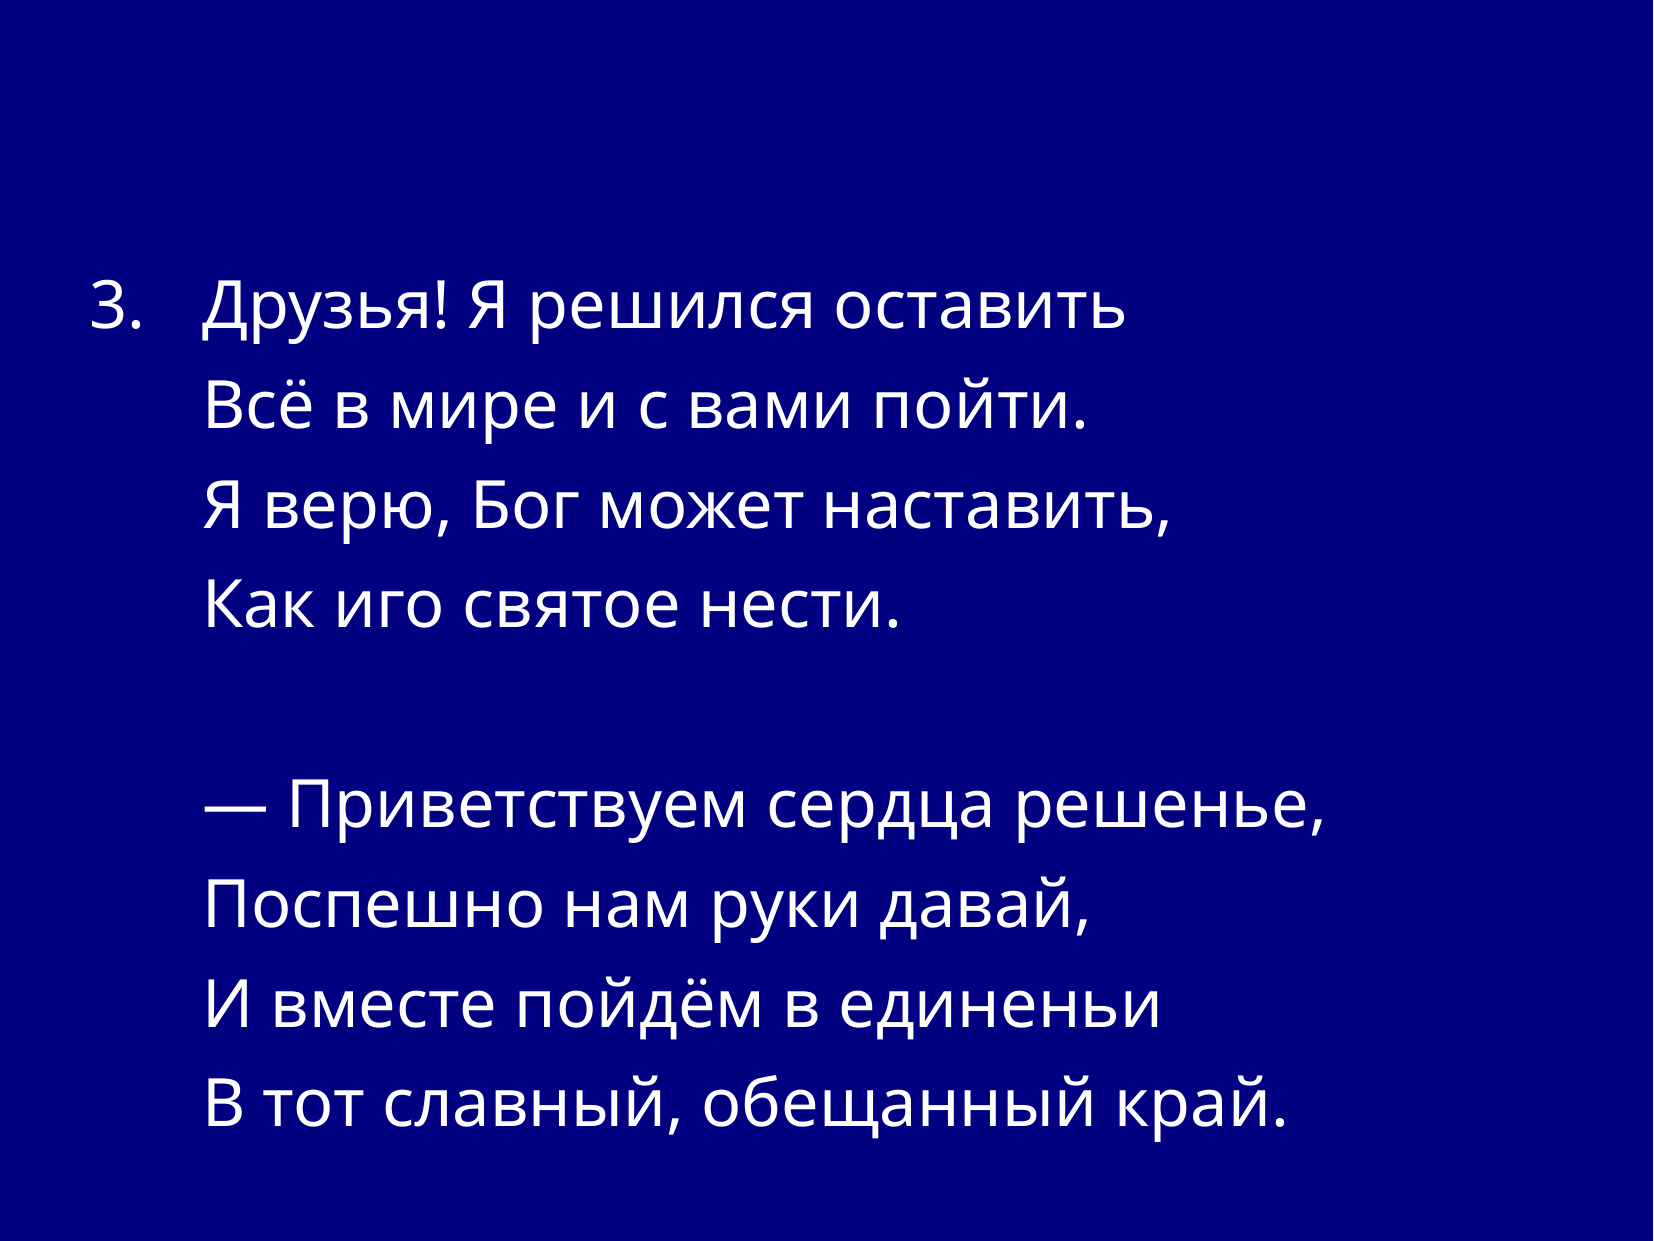

3.	Друзья! Я решился оставить
	Всё в мире и с вами пойти.
	Я верю, Бог может наставить,
	Как иго святое нести.
	— Приветствуем сердца решенье,
	Поспешно нам руки давай,
	И вместе пойдём в единеньи
	В тот славный, обещанный край.